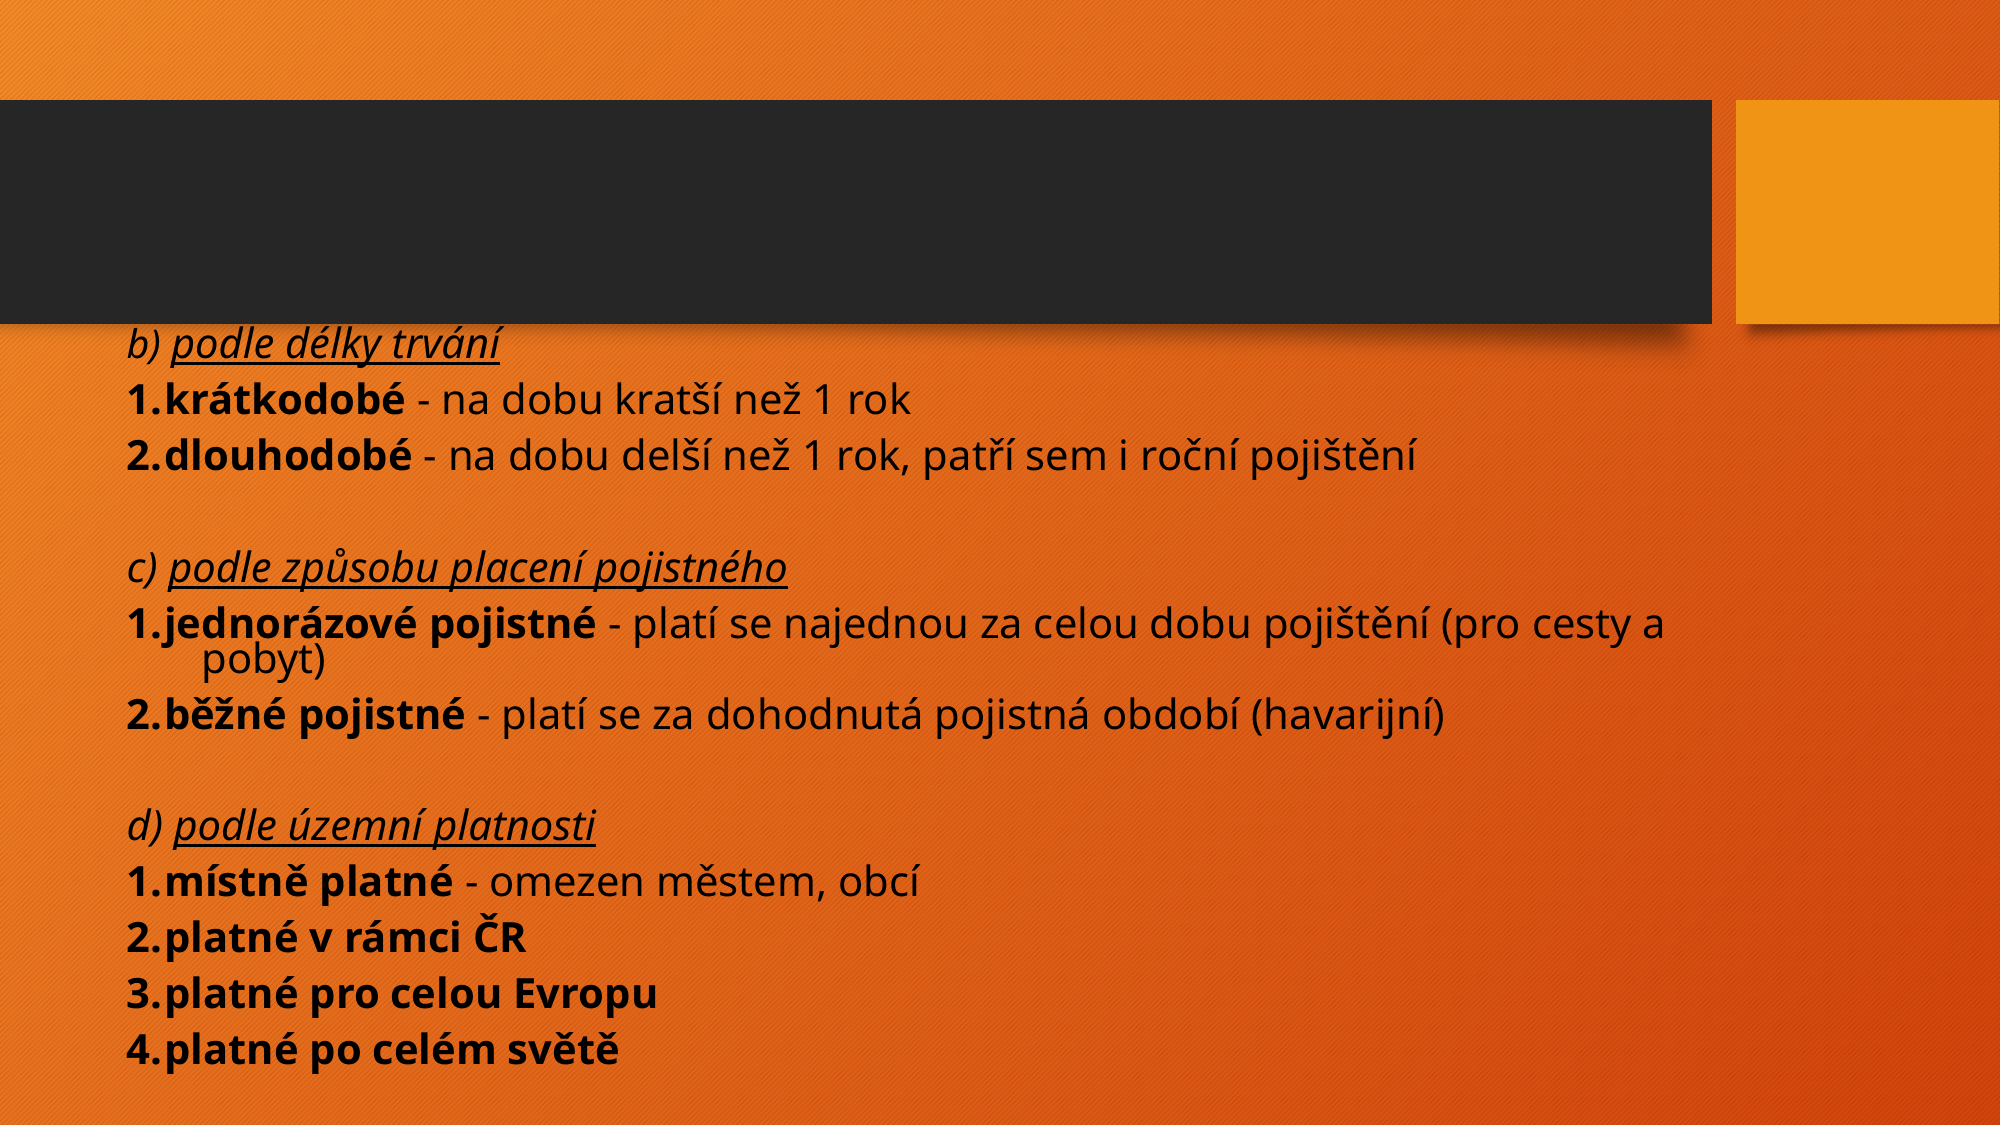

#
b) podle délky trvání
krátkodobé - na dobu kratší než 1 rok
dlouhodobé - na dobu delší než 1 rok, patří sem i roční pojištění
c) podle způsobu placení pojistného
jednorázové pojistné - platí se najednou za celou dobu pojištění (pro cesty a pobyt)
běžné pojistné - platí se za dohodnutá pojistná období (havarijní)
d) podle územní platnosti
místně platné - omezen městem, obcí
platné v rámci ČR
platné pro celou Evropu
platné po celém světě